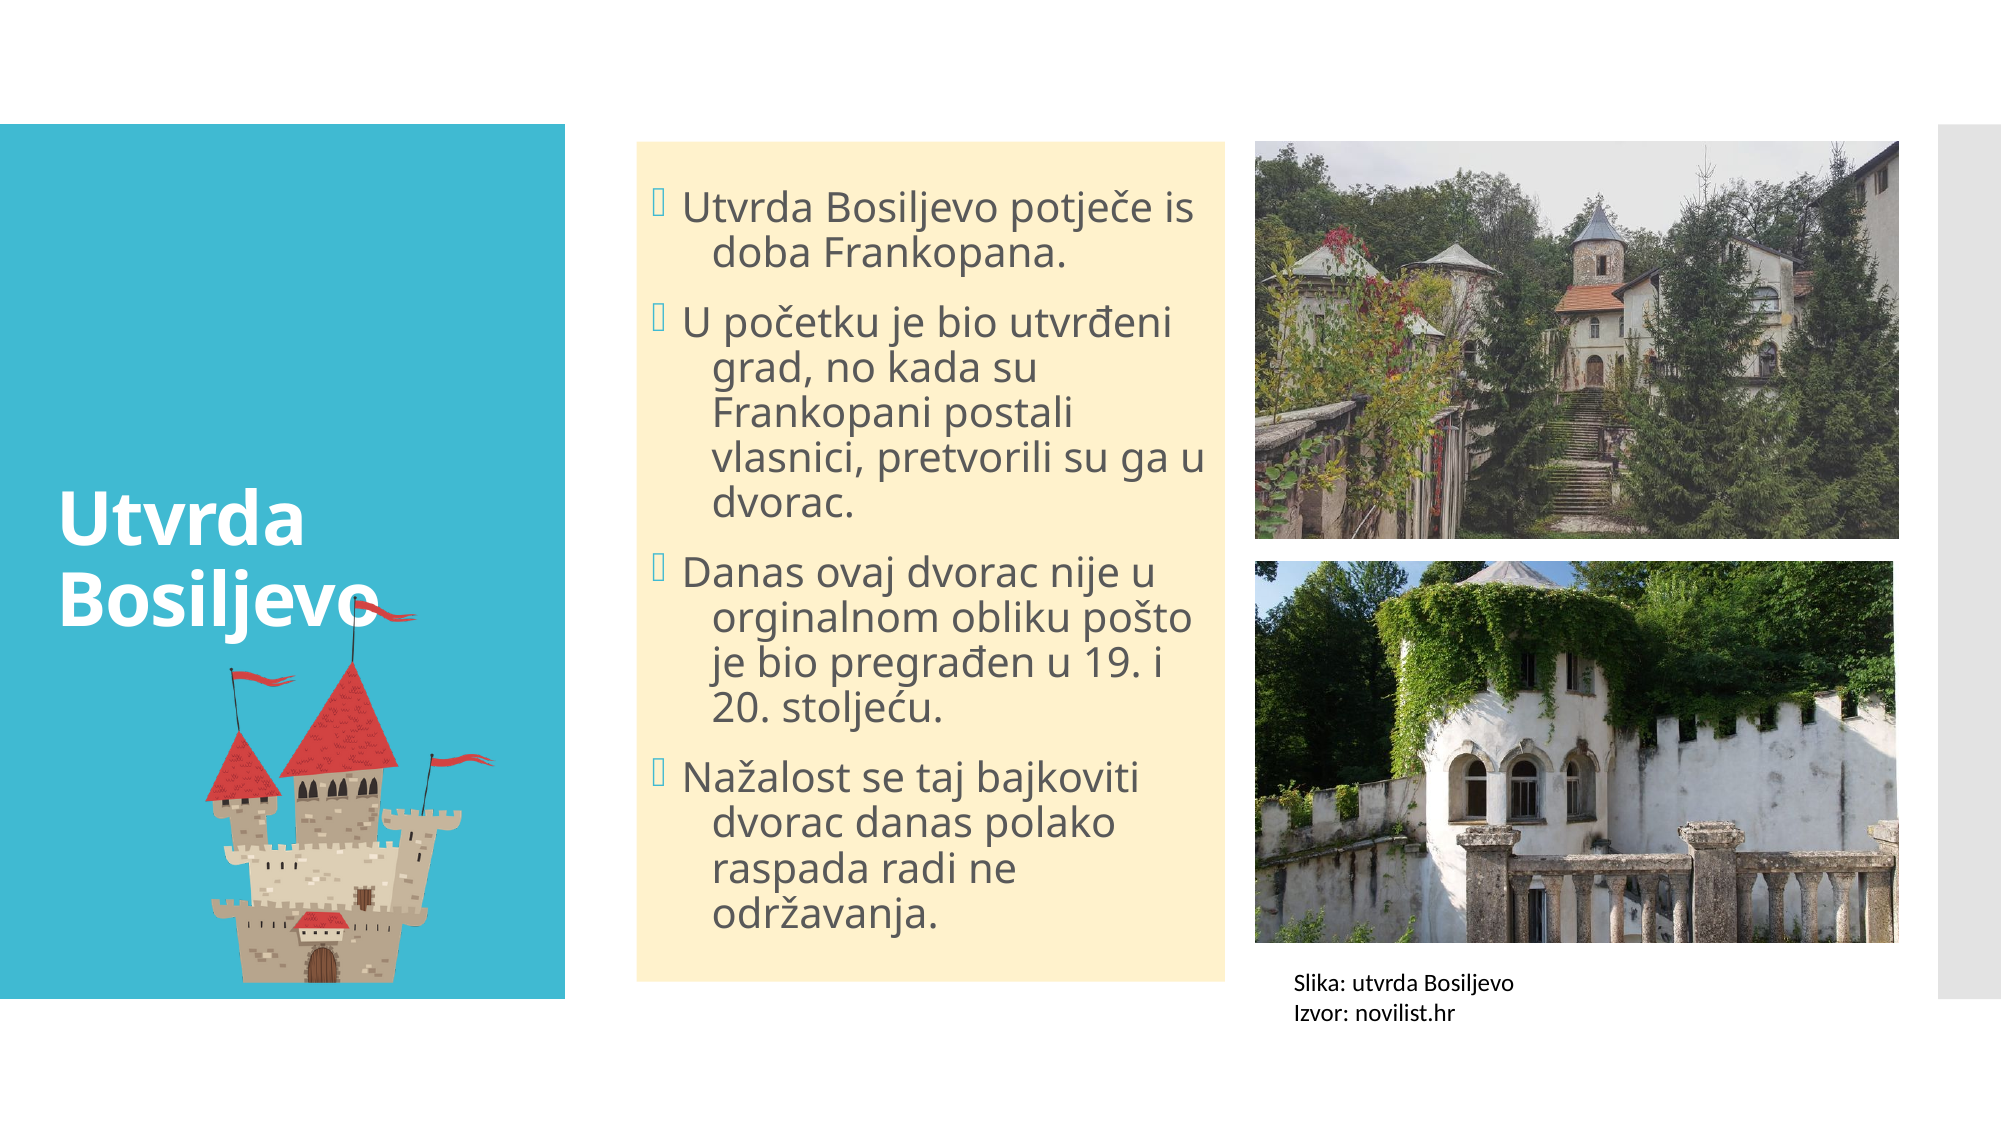

Utvrda Bosiljevo potječe is doba Frankopana.
U početku je bio utvrđeni grad, no kada su Frankopani postali vlasnici, pretvorili su ga u dvorac.
Danas ovaj dvorac nije u orginalnom obliku pošto je bio pregrađen u 19. i 20. stoljeću.
Nažalost se taj bajkoviti dvorac danas polako raspada radi ne održavanja.
# Utvrda Bosiljevo
Slika: utvrda Bosiljevo
Izvor: novilist.hr